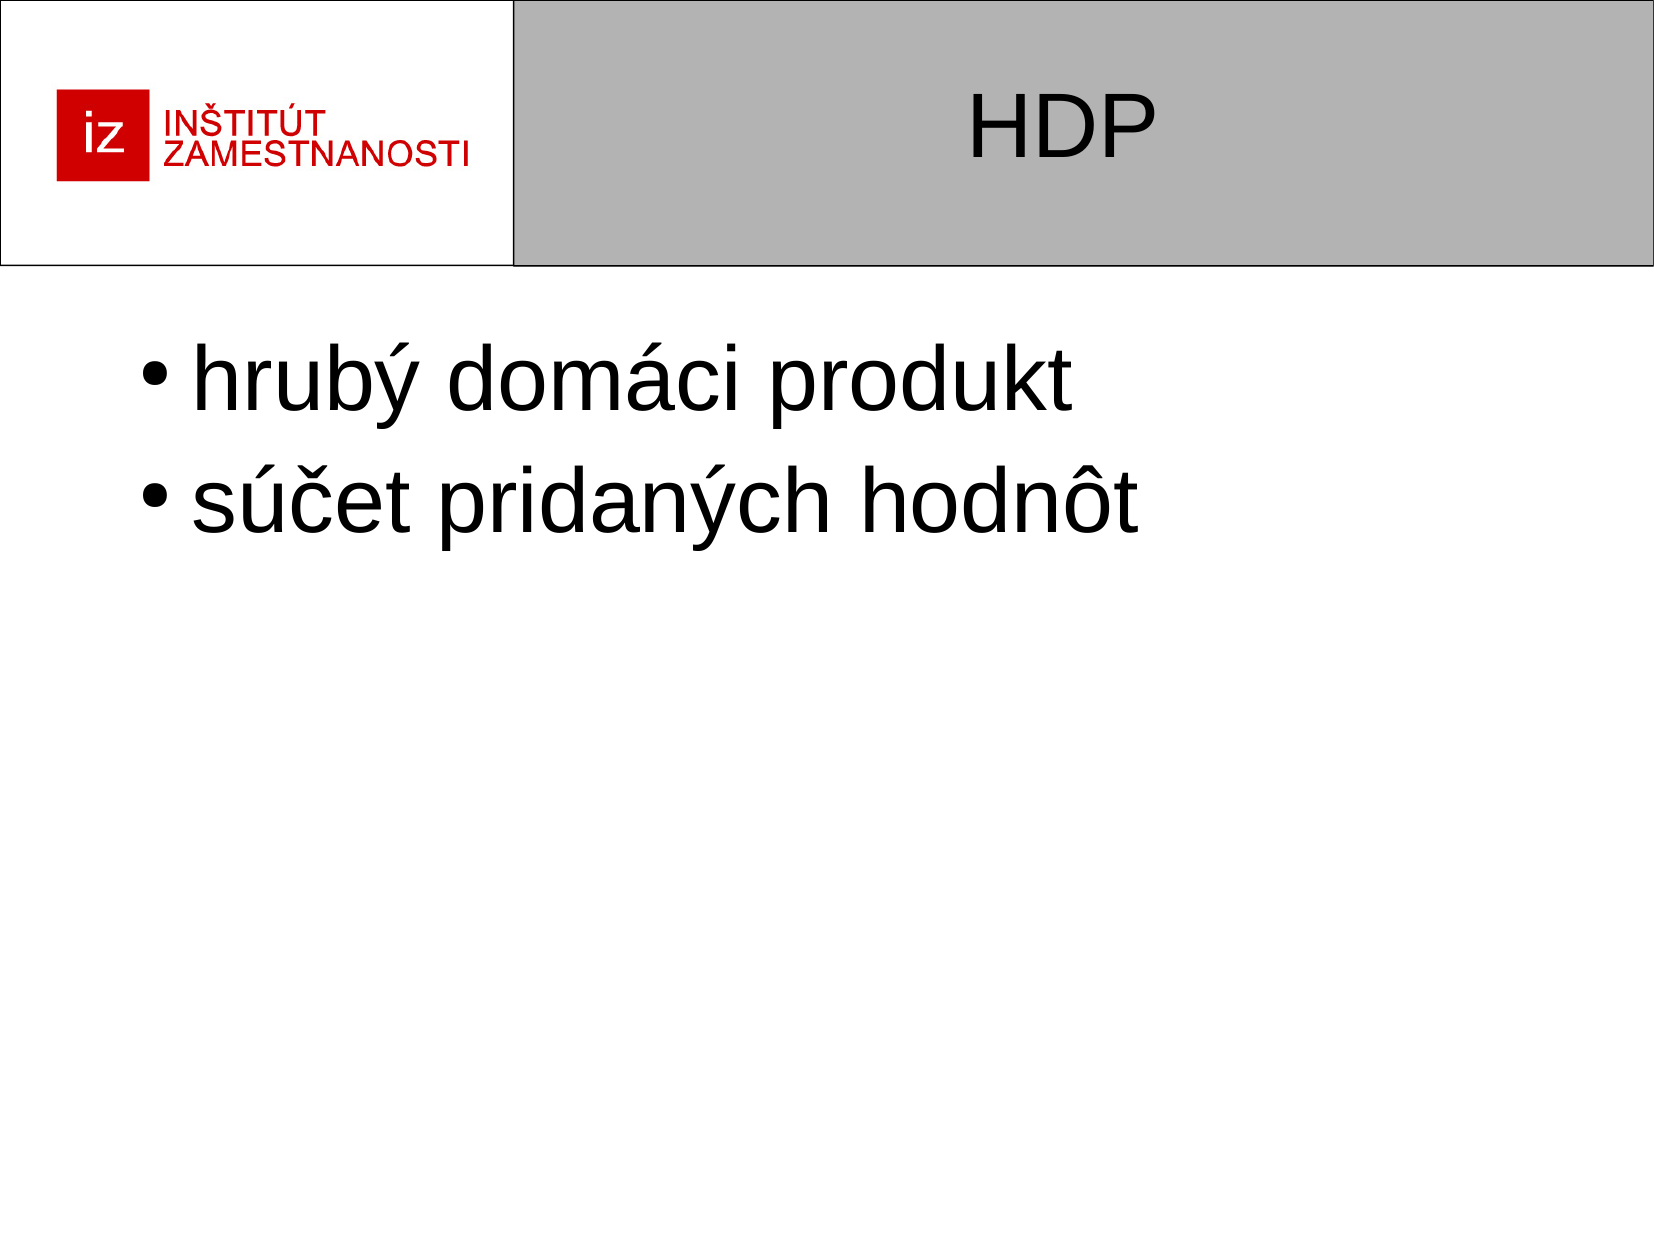

# HDP
hrubý domáci produkt
súčet pridaných hodnôt